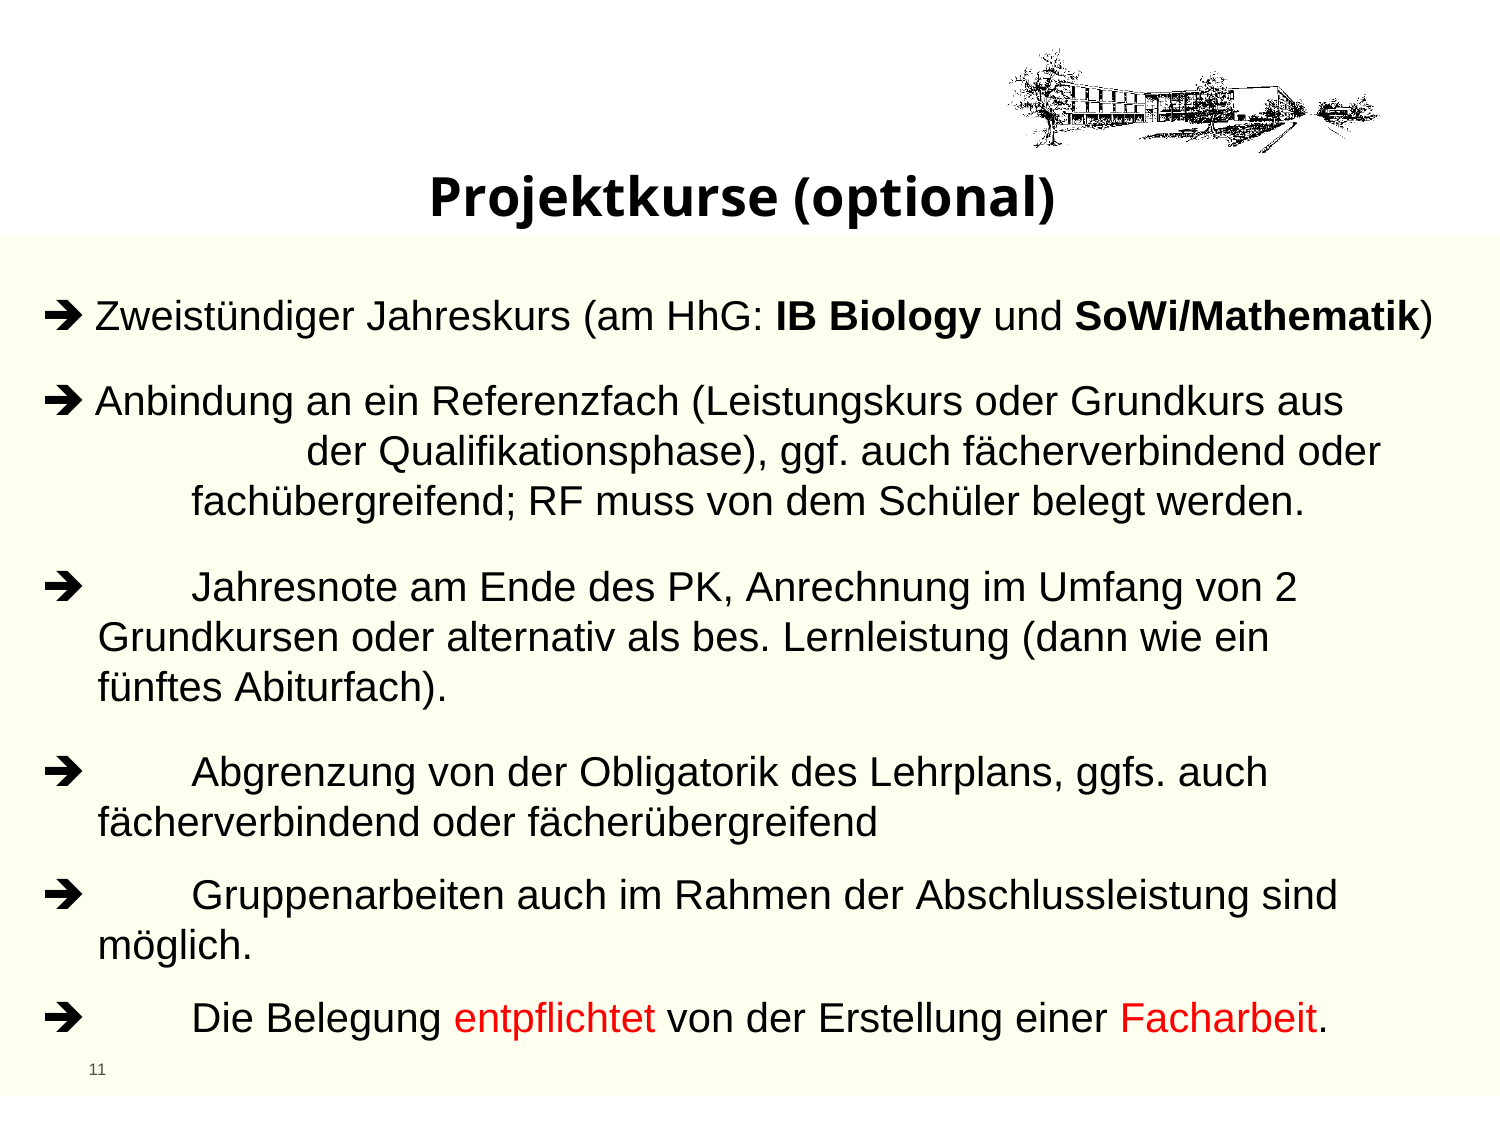

Projektkurse (optional)
#
 Zweistündiger Jahreskurs (am HhG: IB Biology und SoWi/Mathematik)
 Anbindung an ein Referenzfach (Leistungskurs oder Grundkurs aus 		 der Qualifikationsphase), ggf. auch fächerverbindend oder 	fachübergreifend; RF muss von dem Schüler belegt werden.
		Jahresnote am Ende des PK, Anrechnung im Umfang von 2 Grundkursen oder alternativ als bes. Lernleistung (dann wie ein 	fünftes Abiturfach).
		Abgrenzung von der Obligatorik des Lehrplans, ggfs. auch 	fächerverbindend oder fächerübergreifend
		Gruppenarbeiten auch im Rahmen der Abschlussleistung sind möglich.
		Die Belegung entpflichtet von der Erstellung einer Facharbeit.